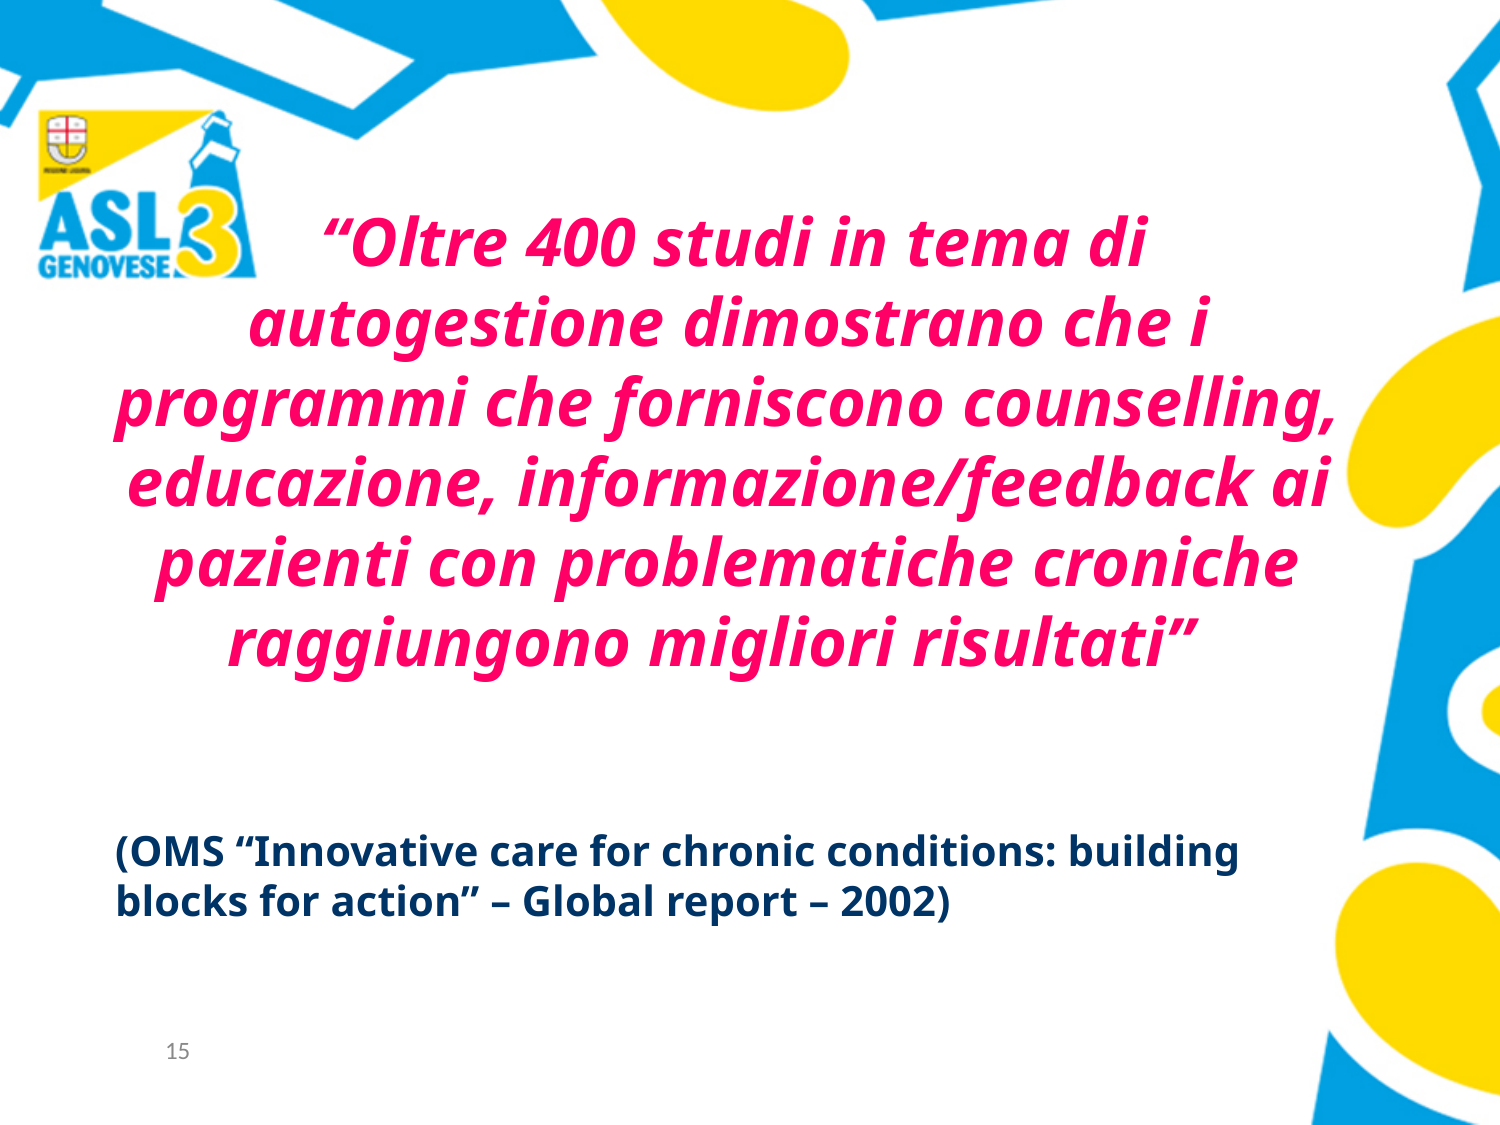

“Oltre 400 studi in tema di autogestione dimostrano che i programmi che forniscono counselling, educazione, informazione/feedback ai pazienti con problematiche croniche raggiungono migliori risultati”
(OMS “Innovative care for chronic conditions: building blocks for action” – Global report – 2002)